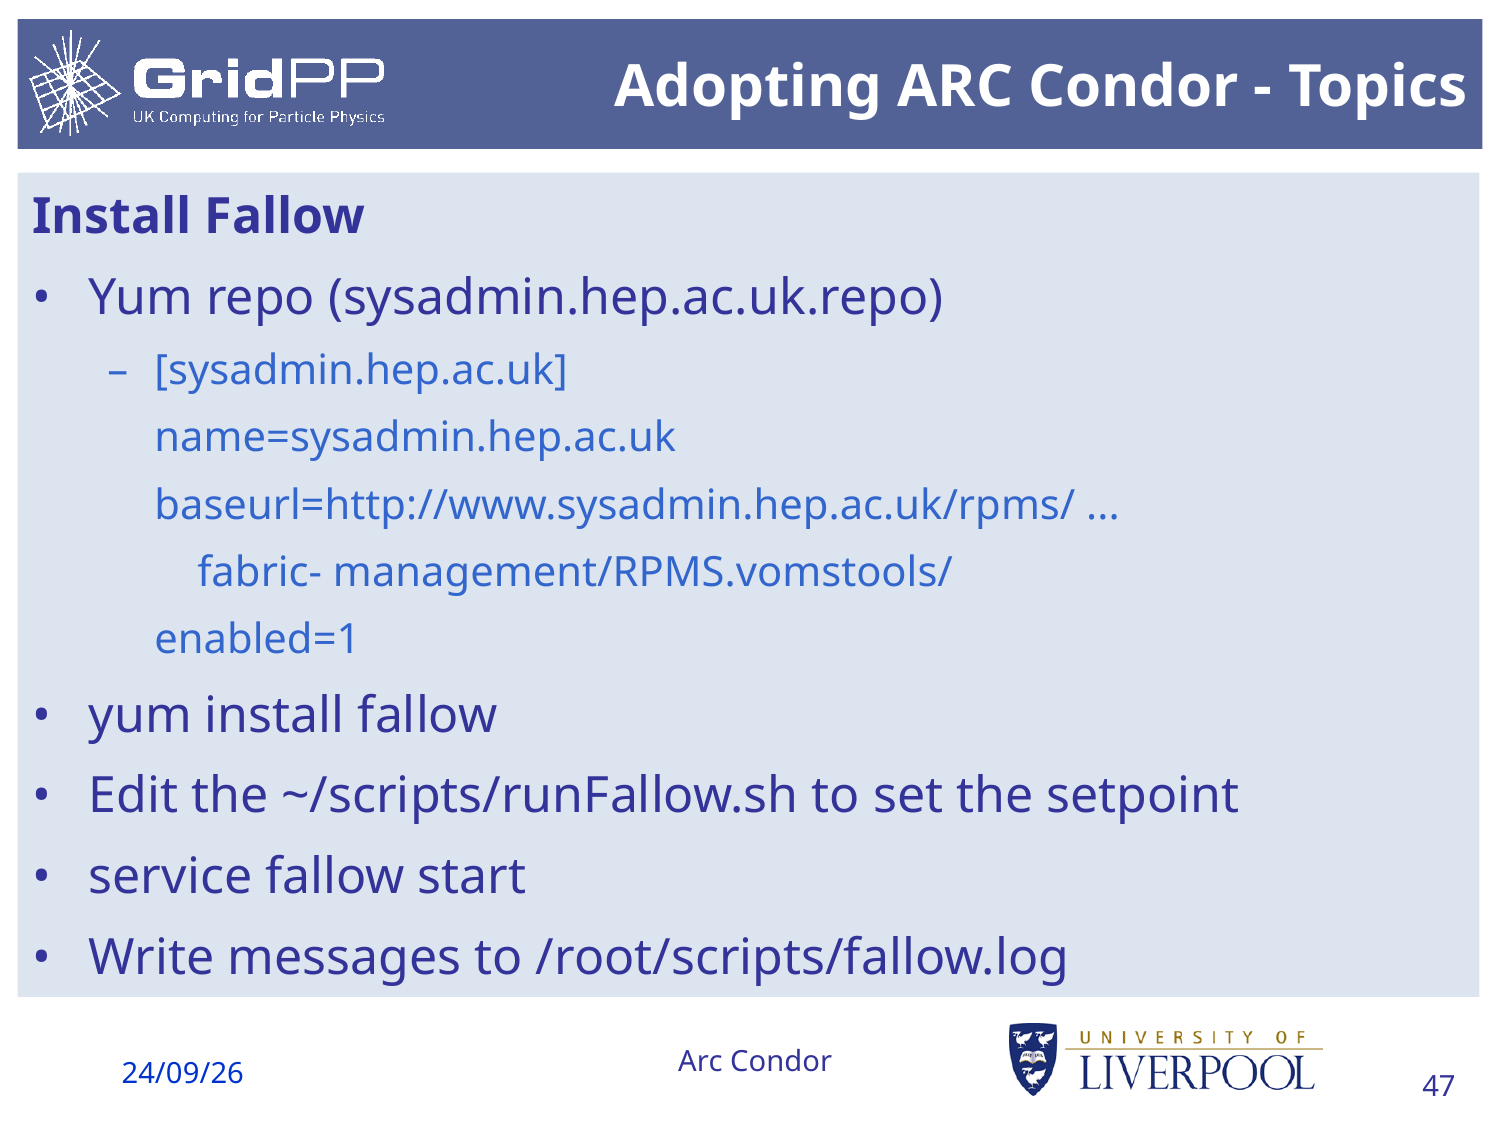

# Adopting ARC Condor - Topics
Install Fallow
Yum repo (sysadmin.hep.ac.uk.repo)
[sysadmin.hep.ac.uk]
name=sysadmin.hep.ac.uk
baseurl=http://www.sysadmin.hep.ac.uk/rpms/ ...
 fabric- management/RPMS.vomstools/
enabled=1
yum install fallow
Edit the ~/scripts/runFallow.sh to set the setpoint
service fallow start
Write messages to /root/scripts/fallow.log
Arc Condor